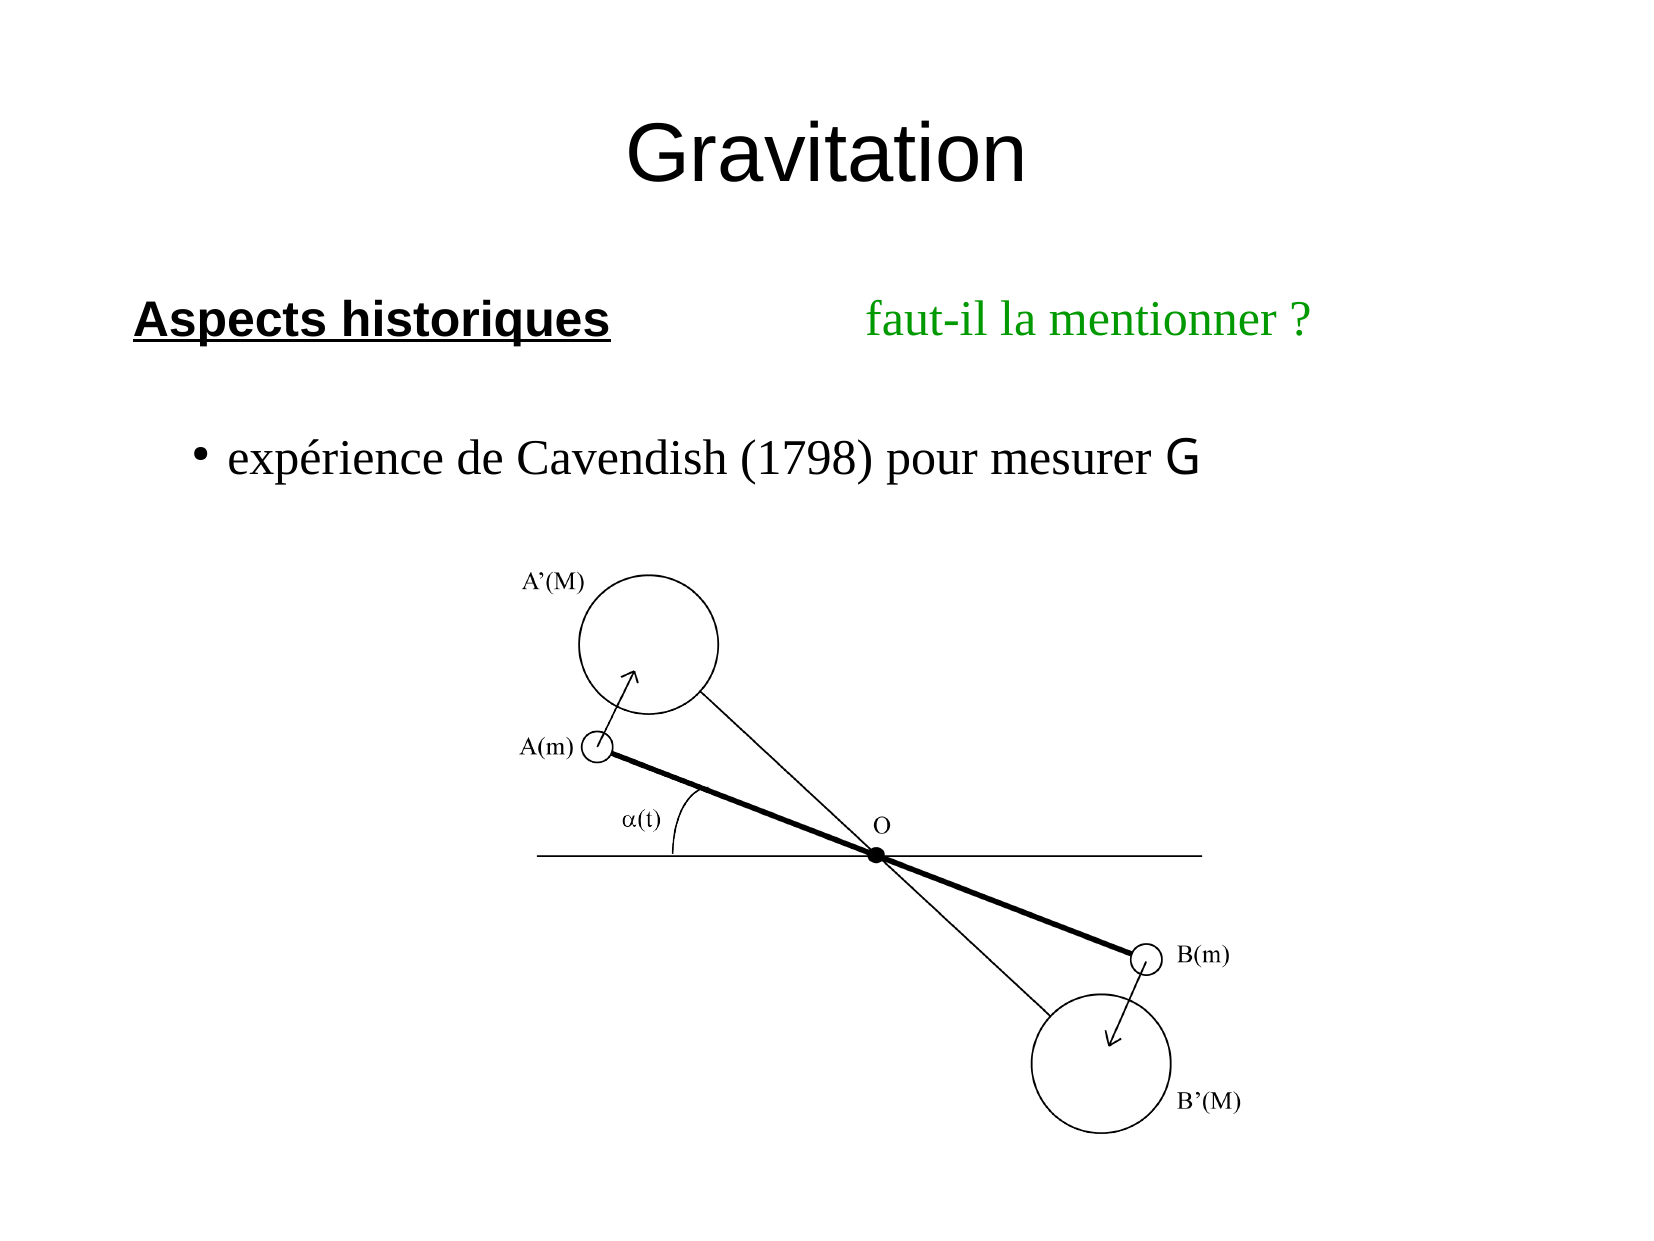

# Gravitation
Aspects historiques
faut-il la mentionner ?
expérience de Cavendish (1798) pour mesurer G